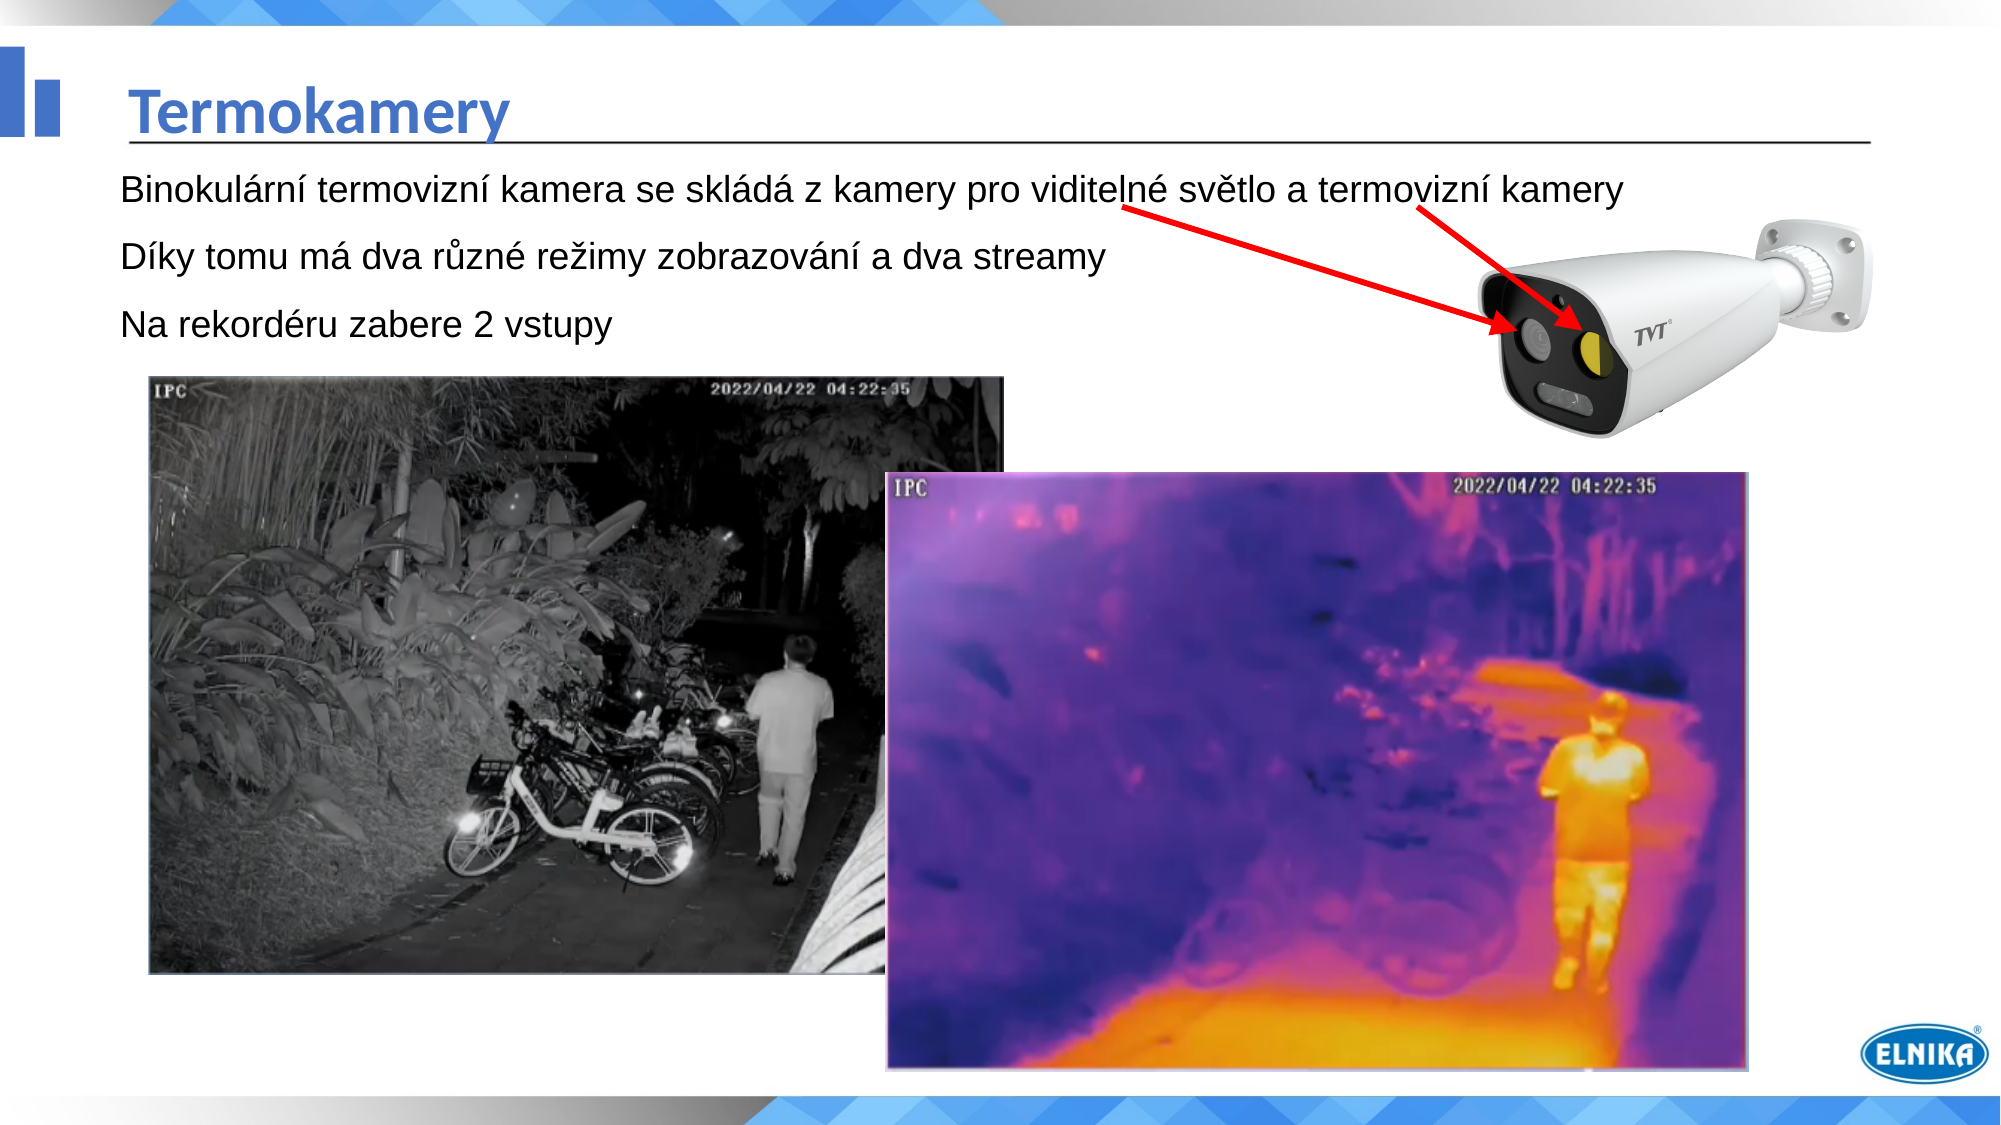

Termokamery
Binokulární termovizní kamera se skládá z kamery pro viditelné světlo a termovizní kamery
Díky tomu má dva různé režimy zobrazování a dva streamy
Na rekordéru zabere 2 vstupy